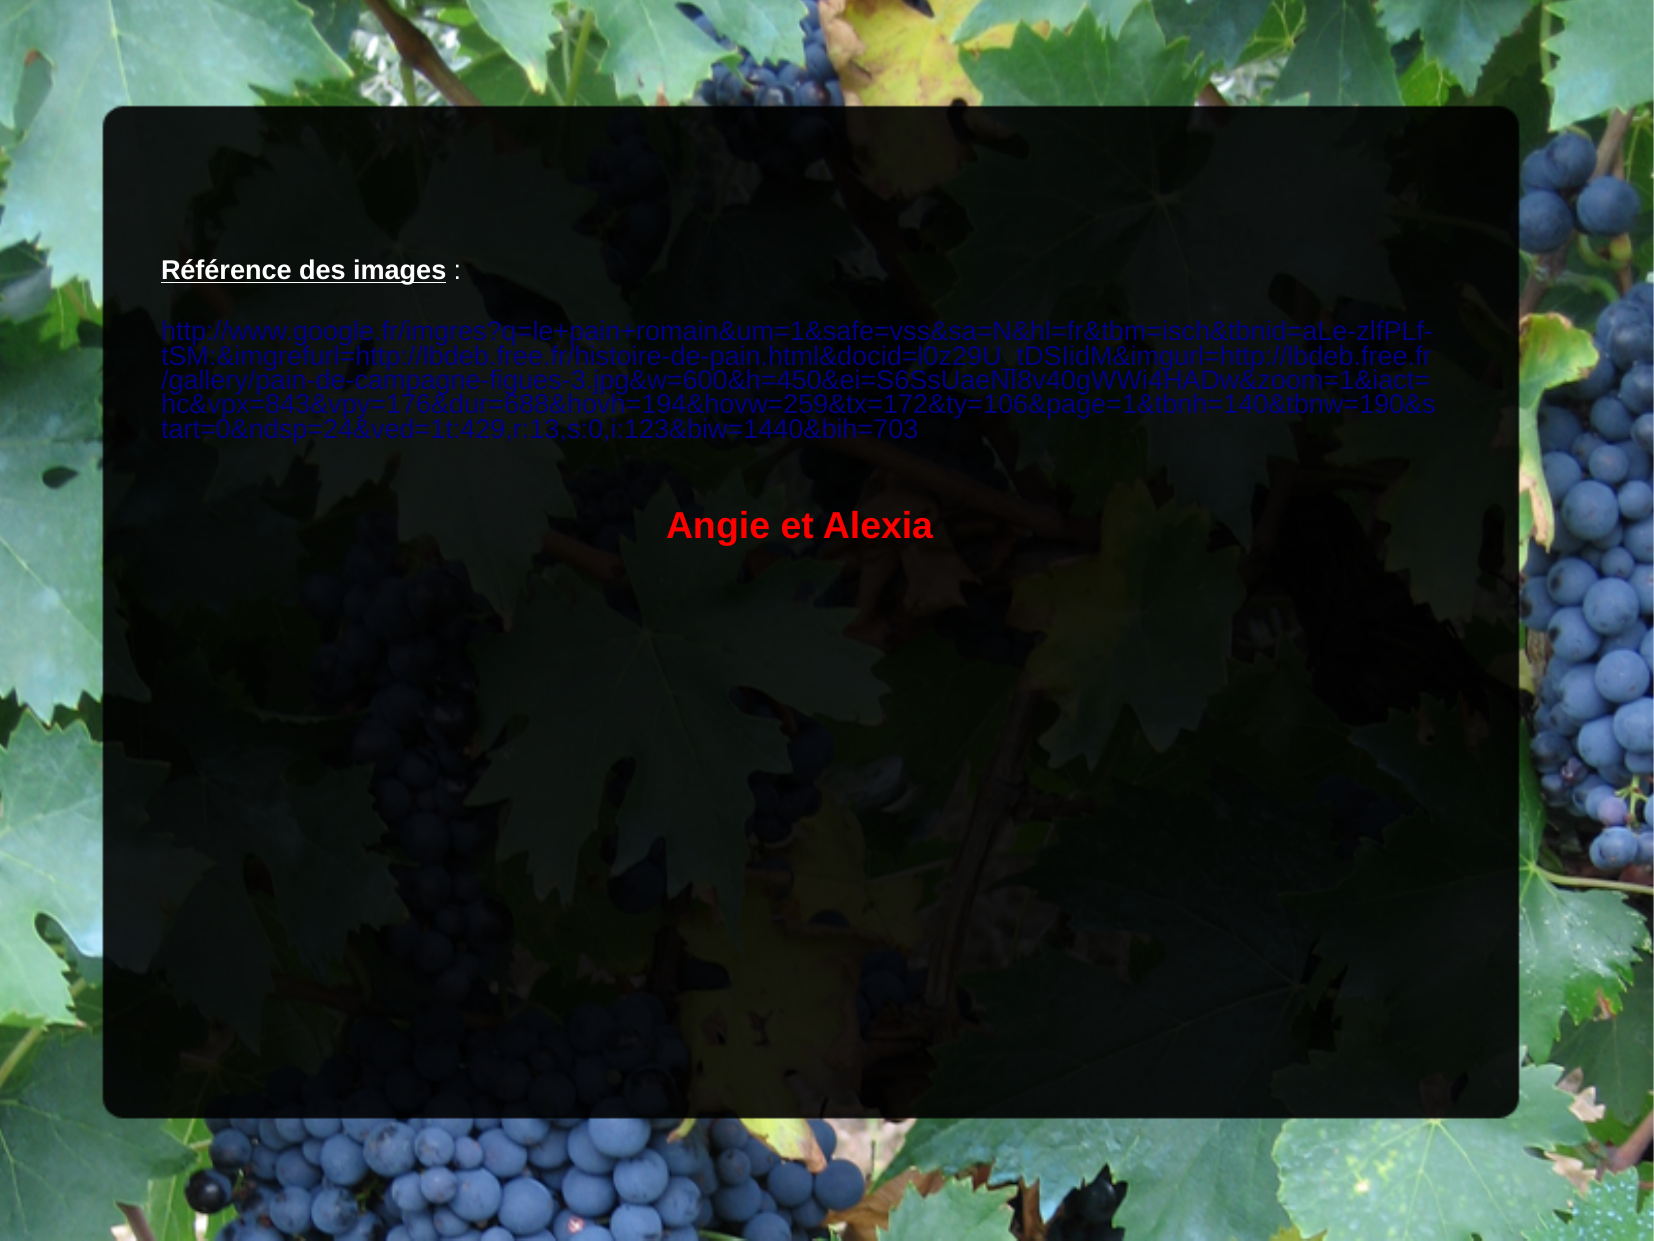

Référence des images :
http://www.google.fr/imgres?q=le+pain+romain&um=1&safe=vss&sa=N&hl=fr&tbm=isch&tbnid=aLe-zlfPLf-tSM:&imgrefurl=http://lbdeb.free.fr/histoire-de-pain.html&docid=l0z29U_tDSIidM&imgurl=http://lbdeb.free.fr/gallery/pain-de-campagne-figues-3.jpg&w=600&h=450&ei=S6SsUaeNI8v40gWWi4HADw&zoom=1&iact=hc&vpx=843&vpy=176&dur=688&hovh=194&hovw=259&tx=172&ty=106&page=1&tbnh=140&tbnw=190&start=0&ndsp=24&ved=1t:429,r:13,s:0,i:123&biw=1440&bih=703
Angie et Alexia